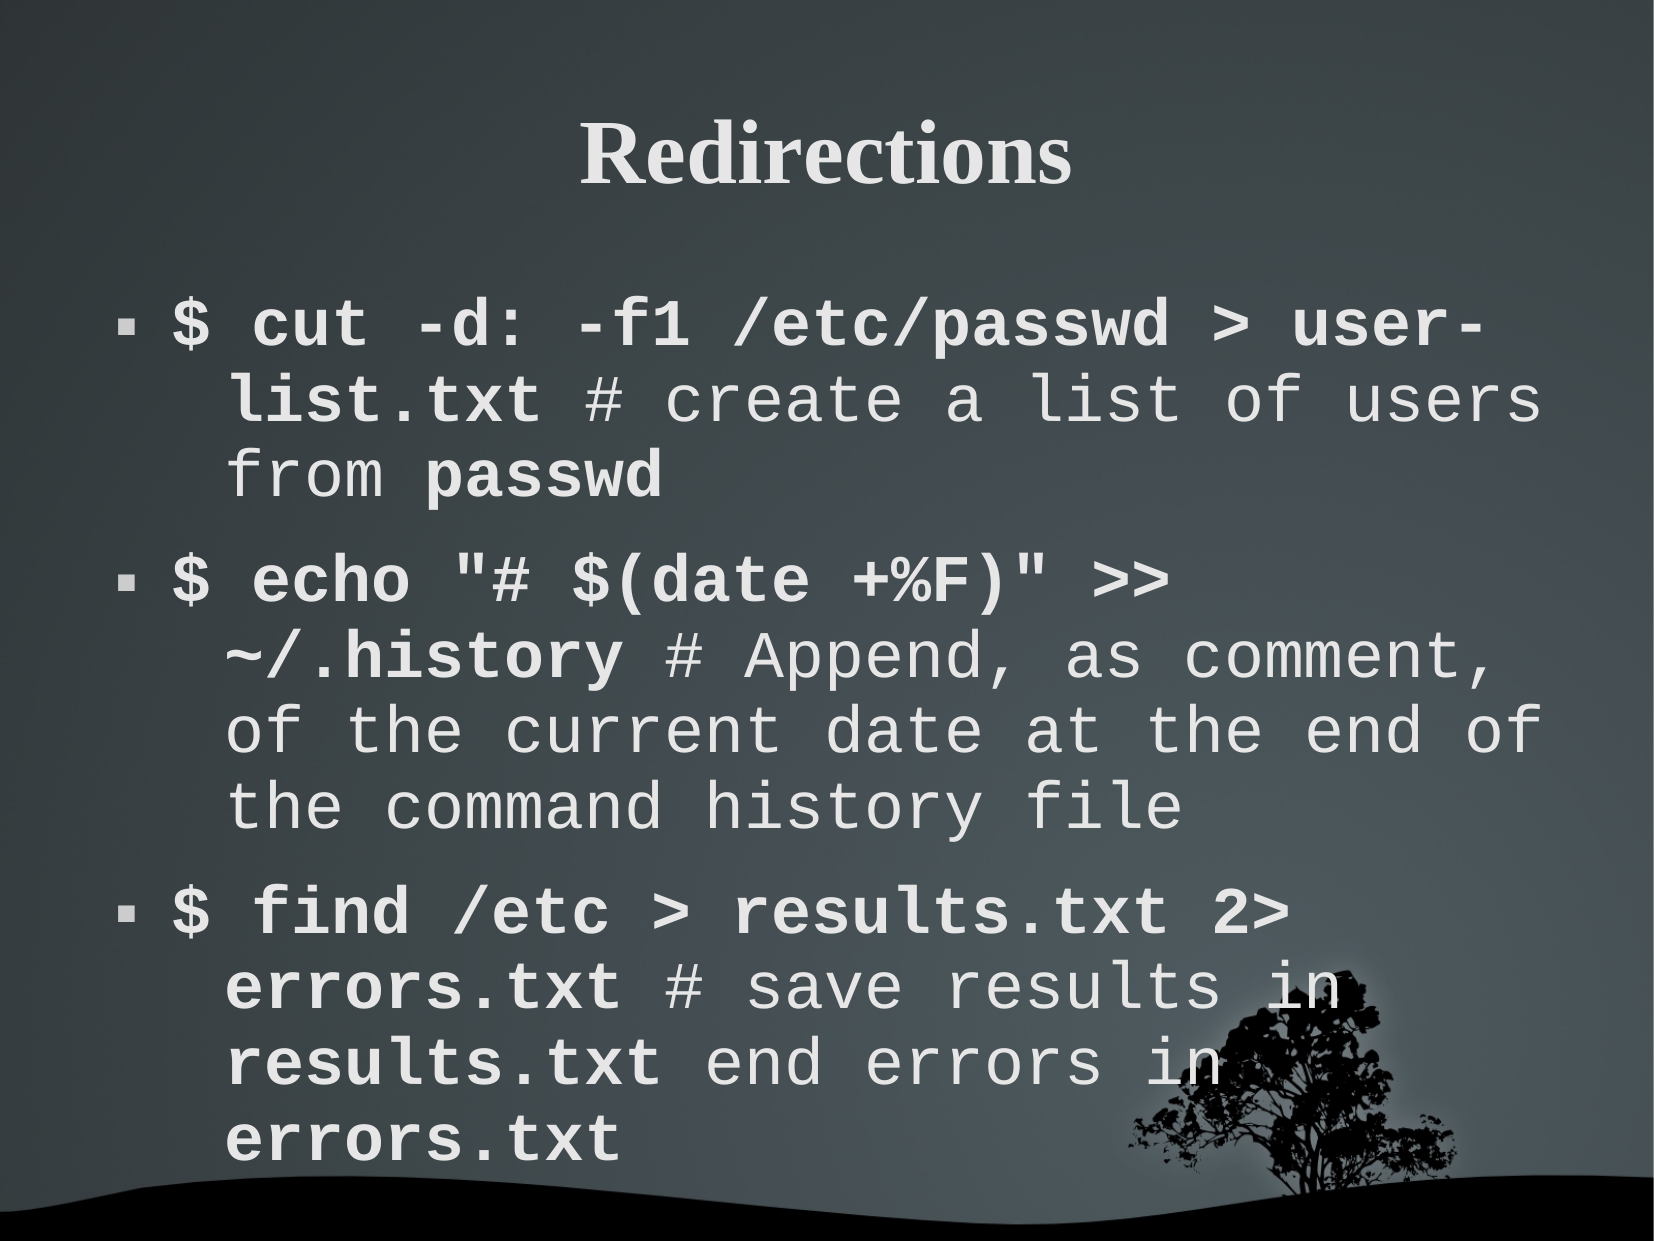

Redirections
# $ cut -d: -f1 /etc/passwd > user-list.txt # create a list of users from passwd
$ echo "# $(date +%F)" >> ~/.history # Append, as comment, of the current date at the end of the command history file
$ find /etc > results.txt 2> errors.txt # save results in results.txt end errors in errors.txt